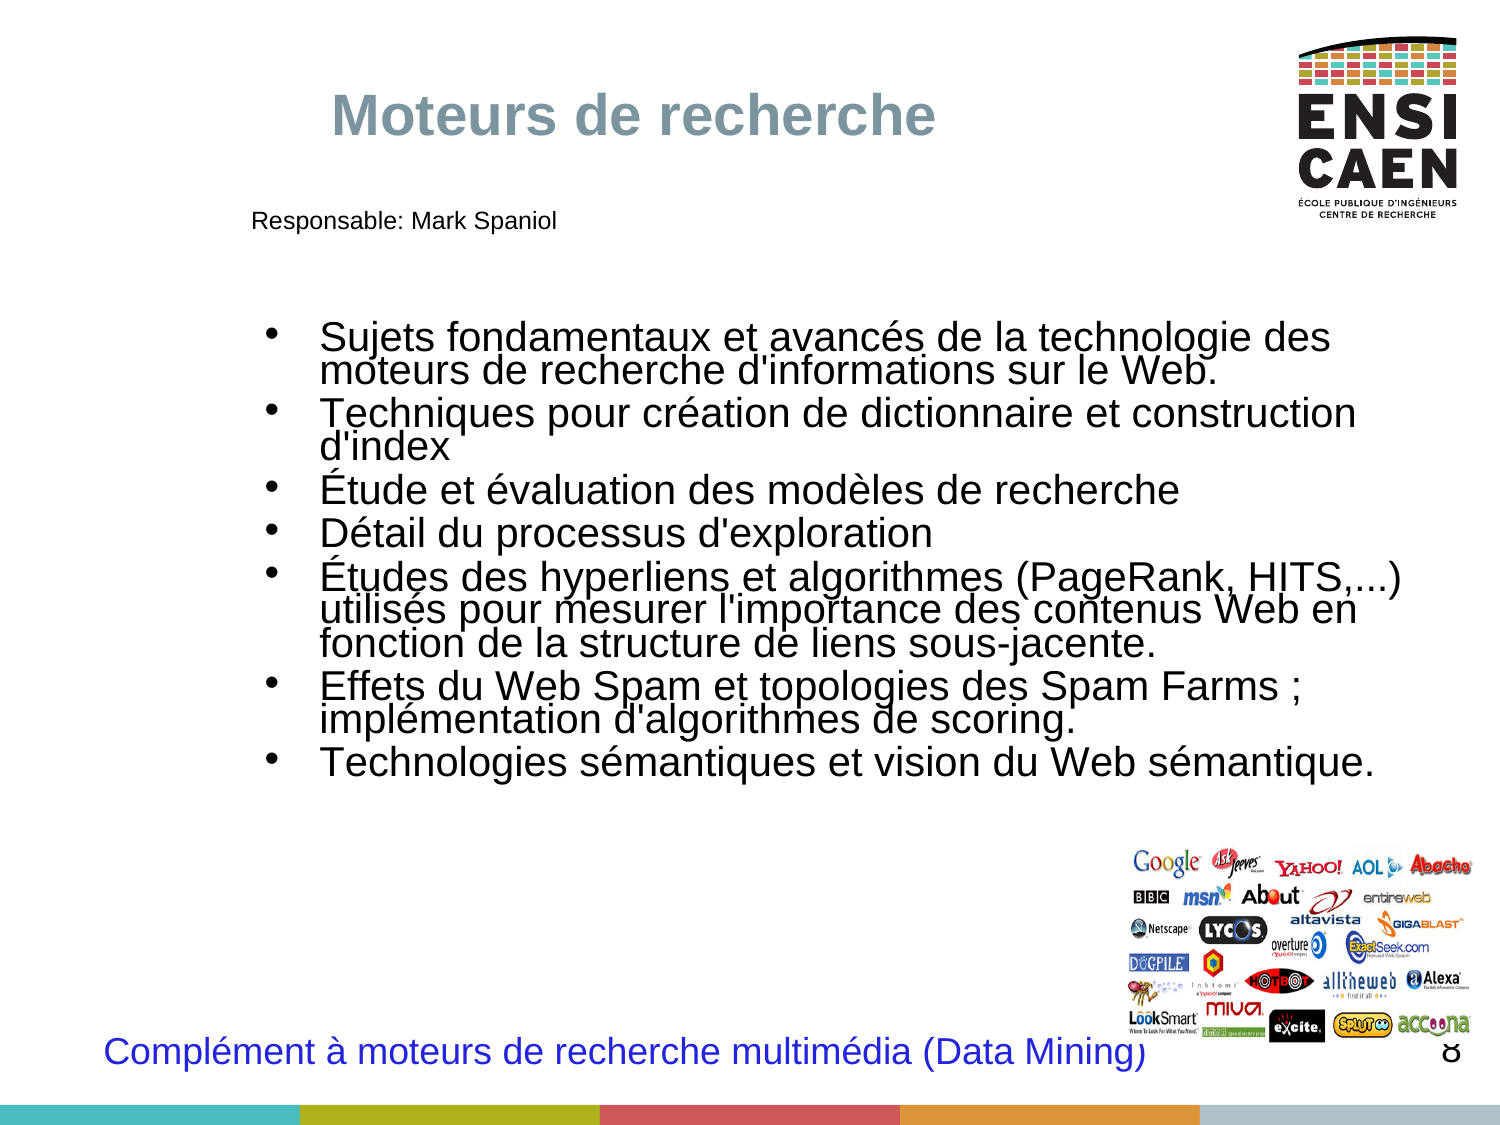

# Moteurs de recherche
Sujets fondamentaux et avancés de la technologie des moteurs de recherche d'informations sur le Web.
Techniques pour création de dictionnaire et construction d'index
Étude et évaluation des modèles de recherche
Détail du processus d'exploration
Études des hyperliens et algorithmes (PageRank, HITS,...) utilisés pour mesurer l'importance des contenus Web en fonction de la structure de liens sous-jacente.
Effets du Web Spam et topologies des Spam Farms ; implémentation d'algorithmes de scoring.
Technologies sémantiques et vision du Web sémantique.
Responsable: Mark Spaniol
8
Complément à moteurs de recherche multimédia (Data Mining)